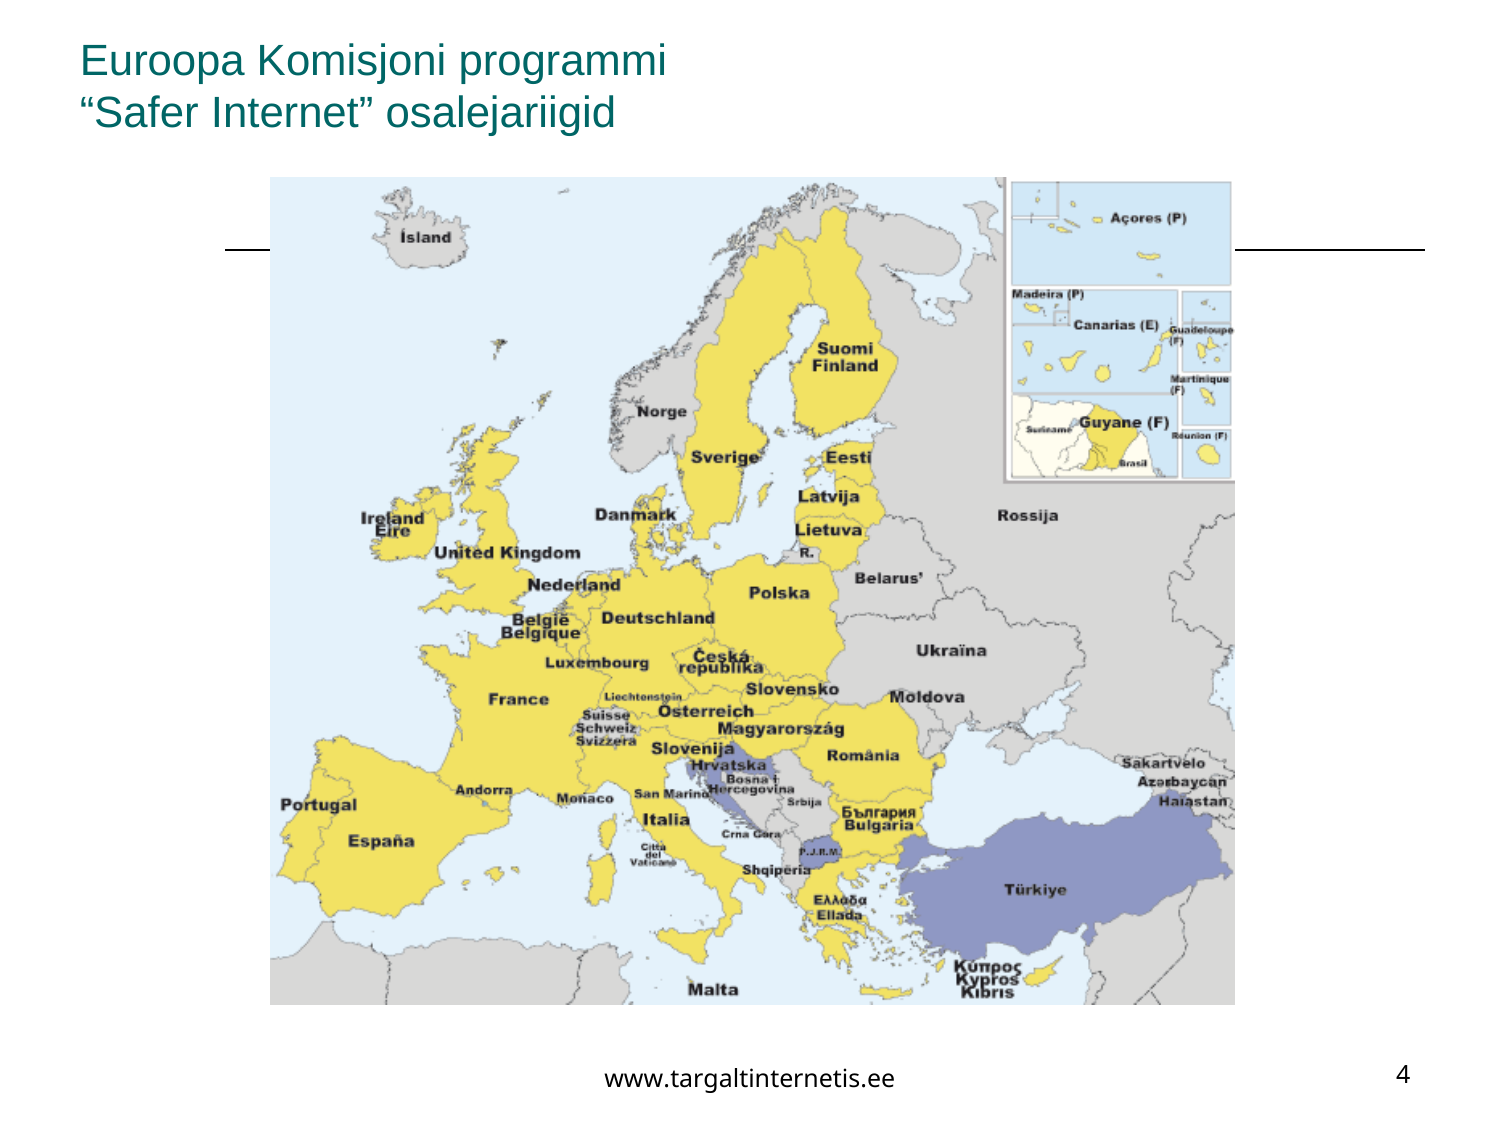

# Euroopa Komisjoni programmi “Safer Internet” osalejariigid
www.targaltinternetis.ee